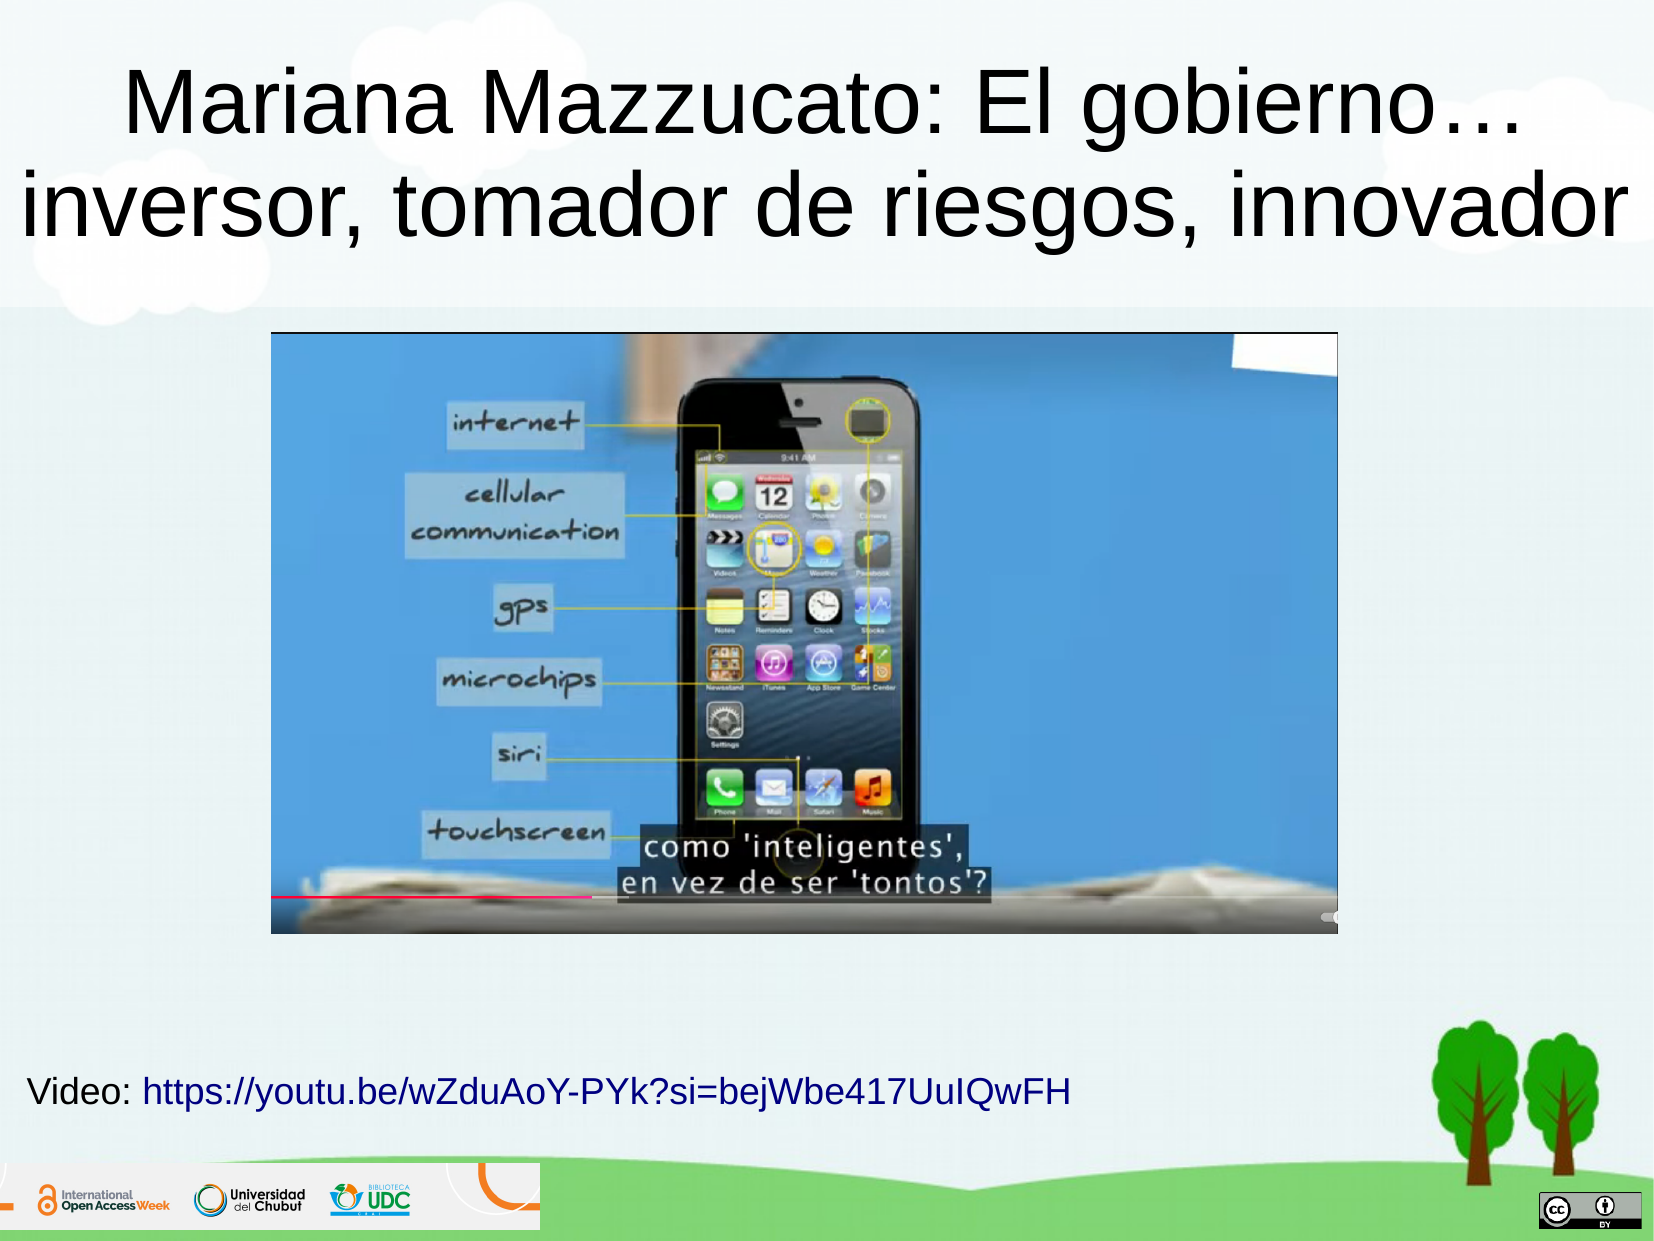

# Mariana Mazzucato: El gobierno… inversor, tomador de riesgos, innovador
Video: https://youtu.be/wZduAoY-PYk?si=bejWbe417UuIQwFH
25